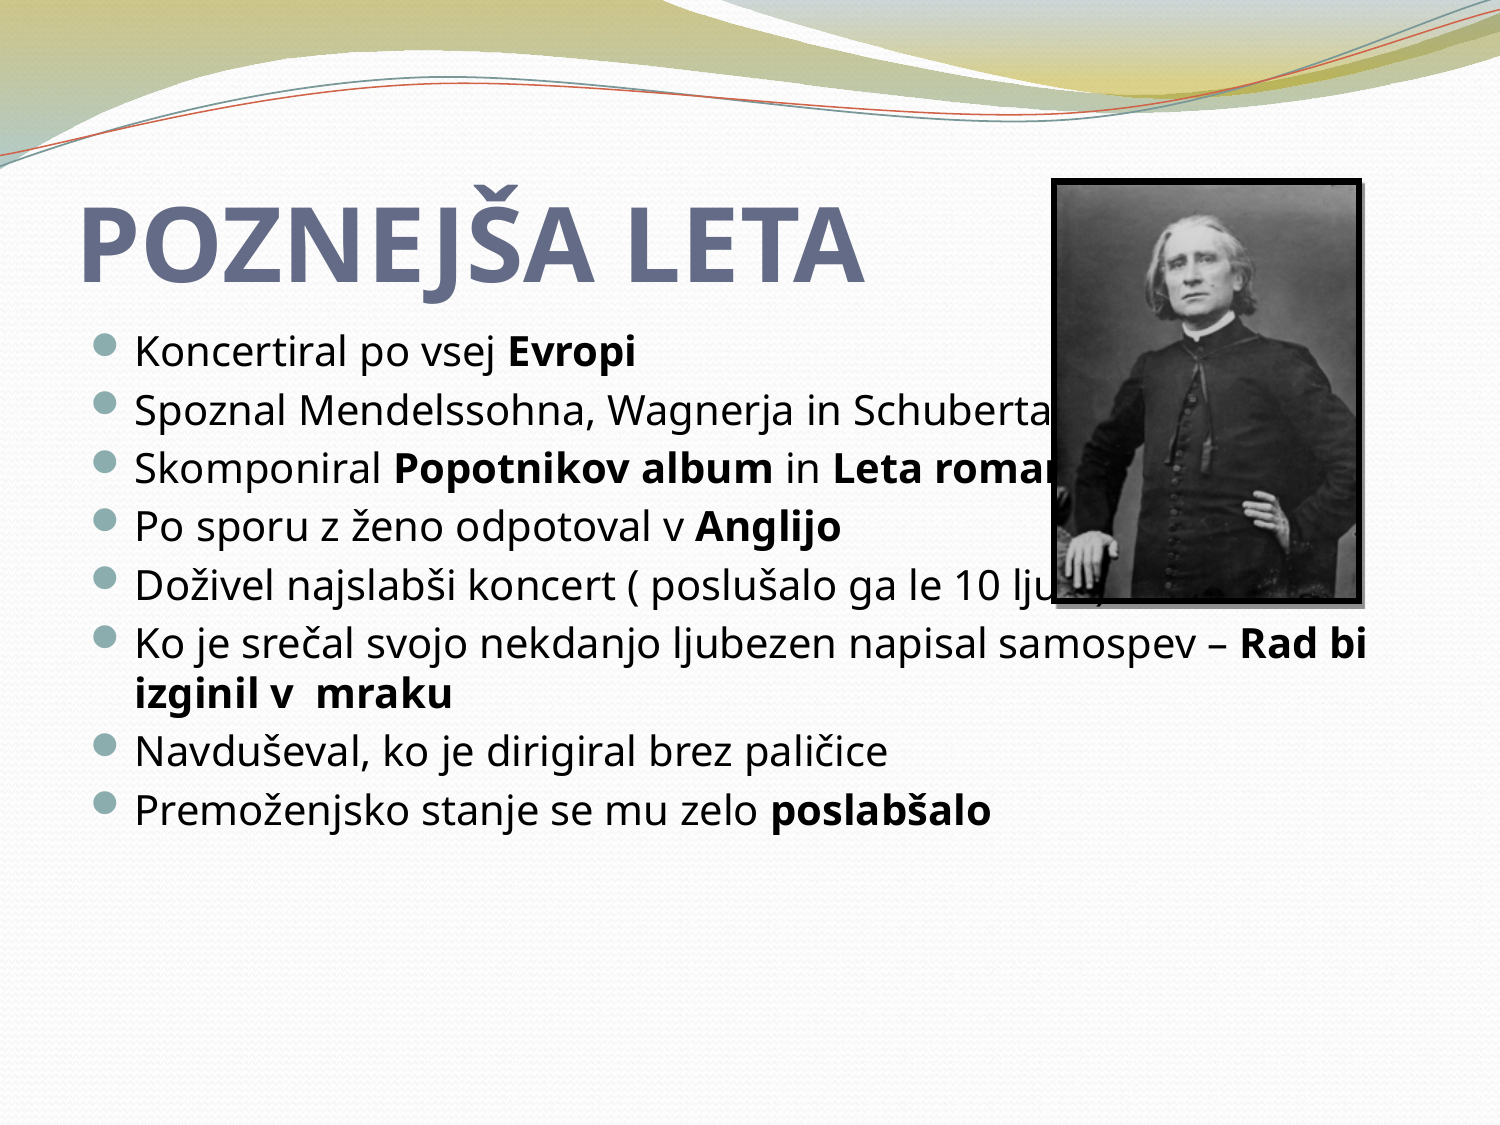

# POZNEJŠA LETA
Koncertiral po vsej Evropi
Spoznal Mendelssohna, Wagnerja in Schuberta
Skomponiral Popotnikov album in Leta romanja
Po sporu z ženo odpotoval v Anglijo
Doživel najslabši koncert ( poslušalo ga le 10 ljudi)
Ko je srečal svojo nekdanjo ljubezen napisal samospev – Rad bi izginil v mraku
Navduševal, ko je dirigiral brez paličice
Premoženjsko stanje se mu zelo poslabšalo